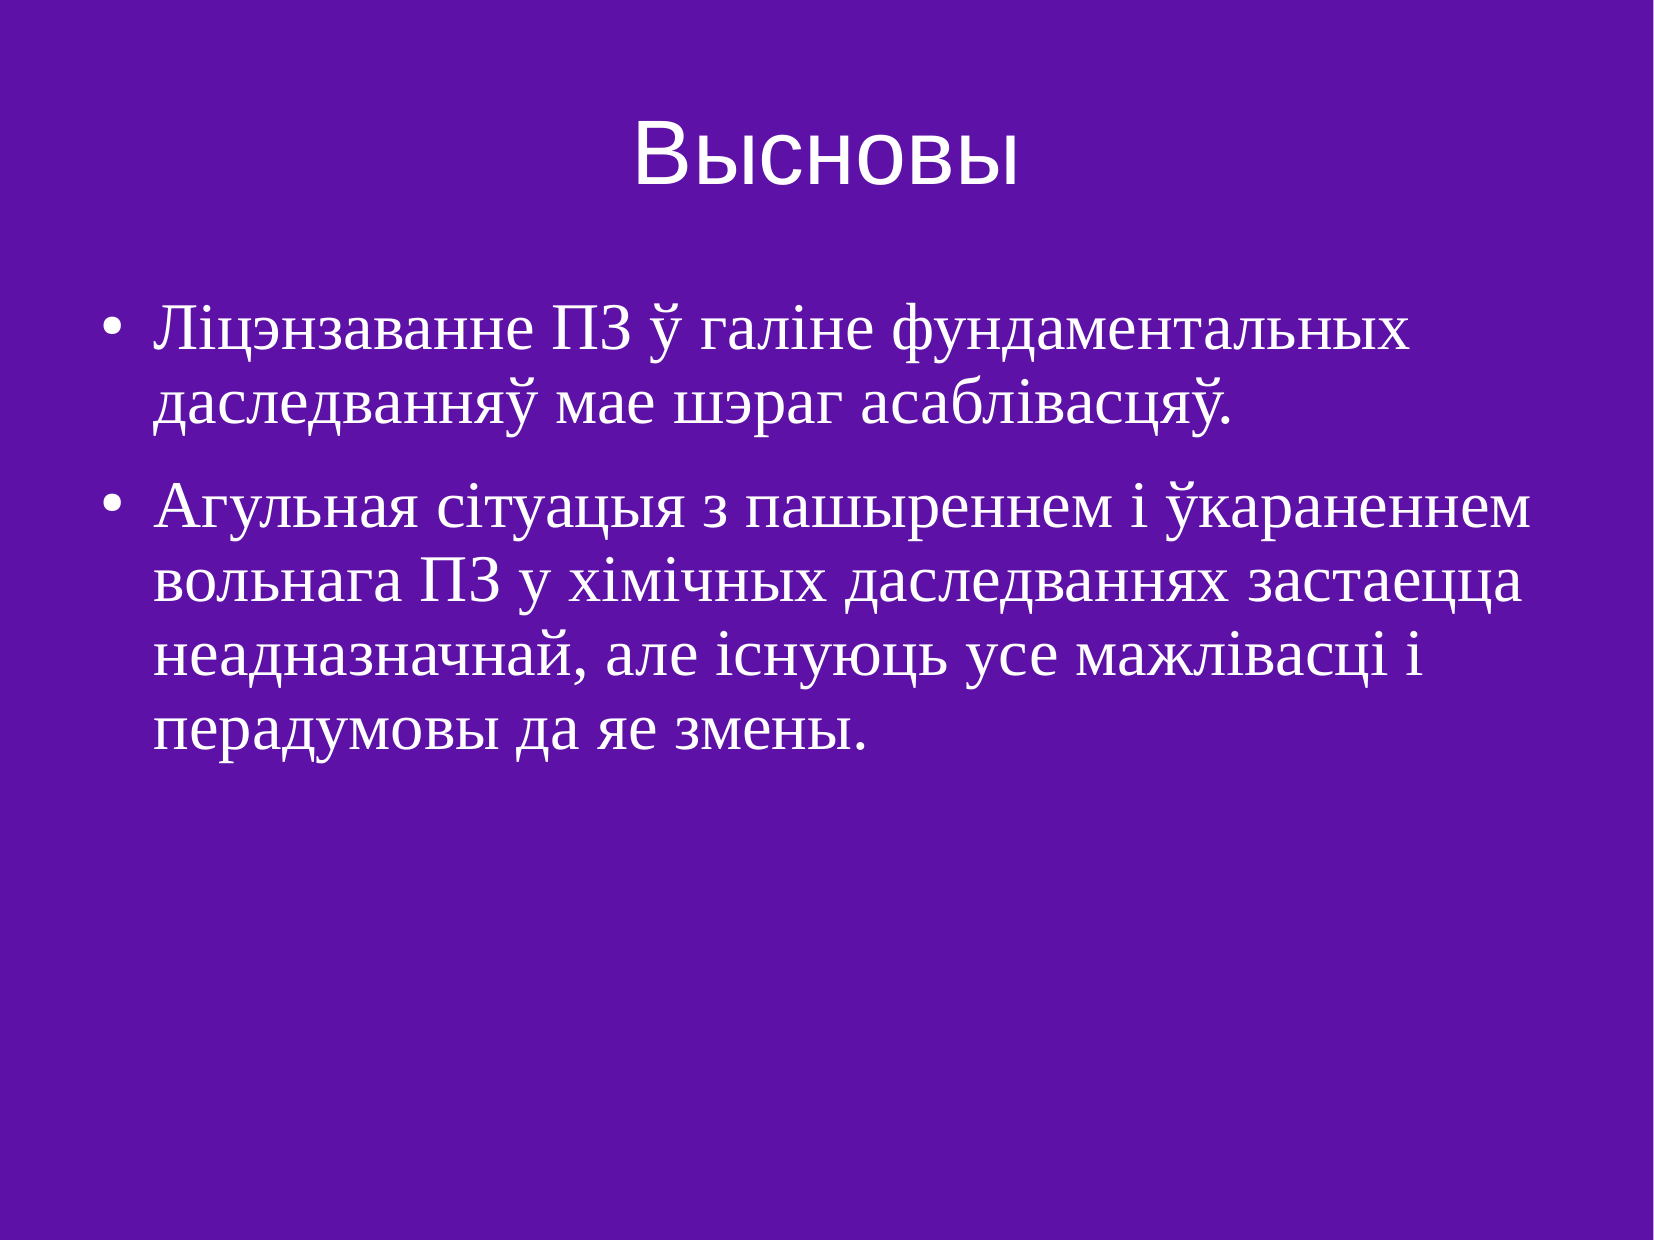

# Высновы
Ліцэнзаванне ПЗ ў галіне фундаментальных даследванняў мае шэраг асаблівасцяў.
Агульная сітуацыя з пашыреннем і ўкараненнем вольнага ПЗ у хімічных даследваннях застаецца неадназначнай, але існуюць усе мажлівасці і перадумовы да яе змены.